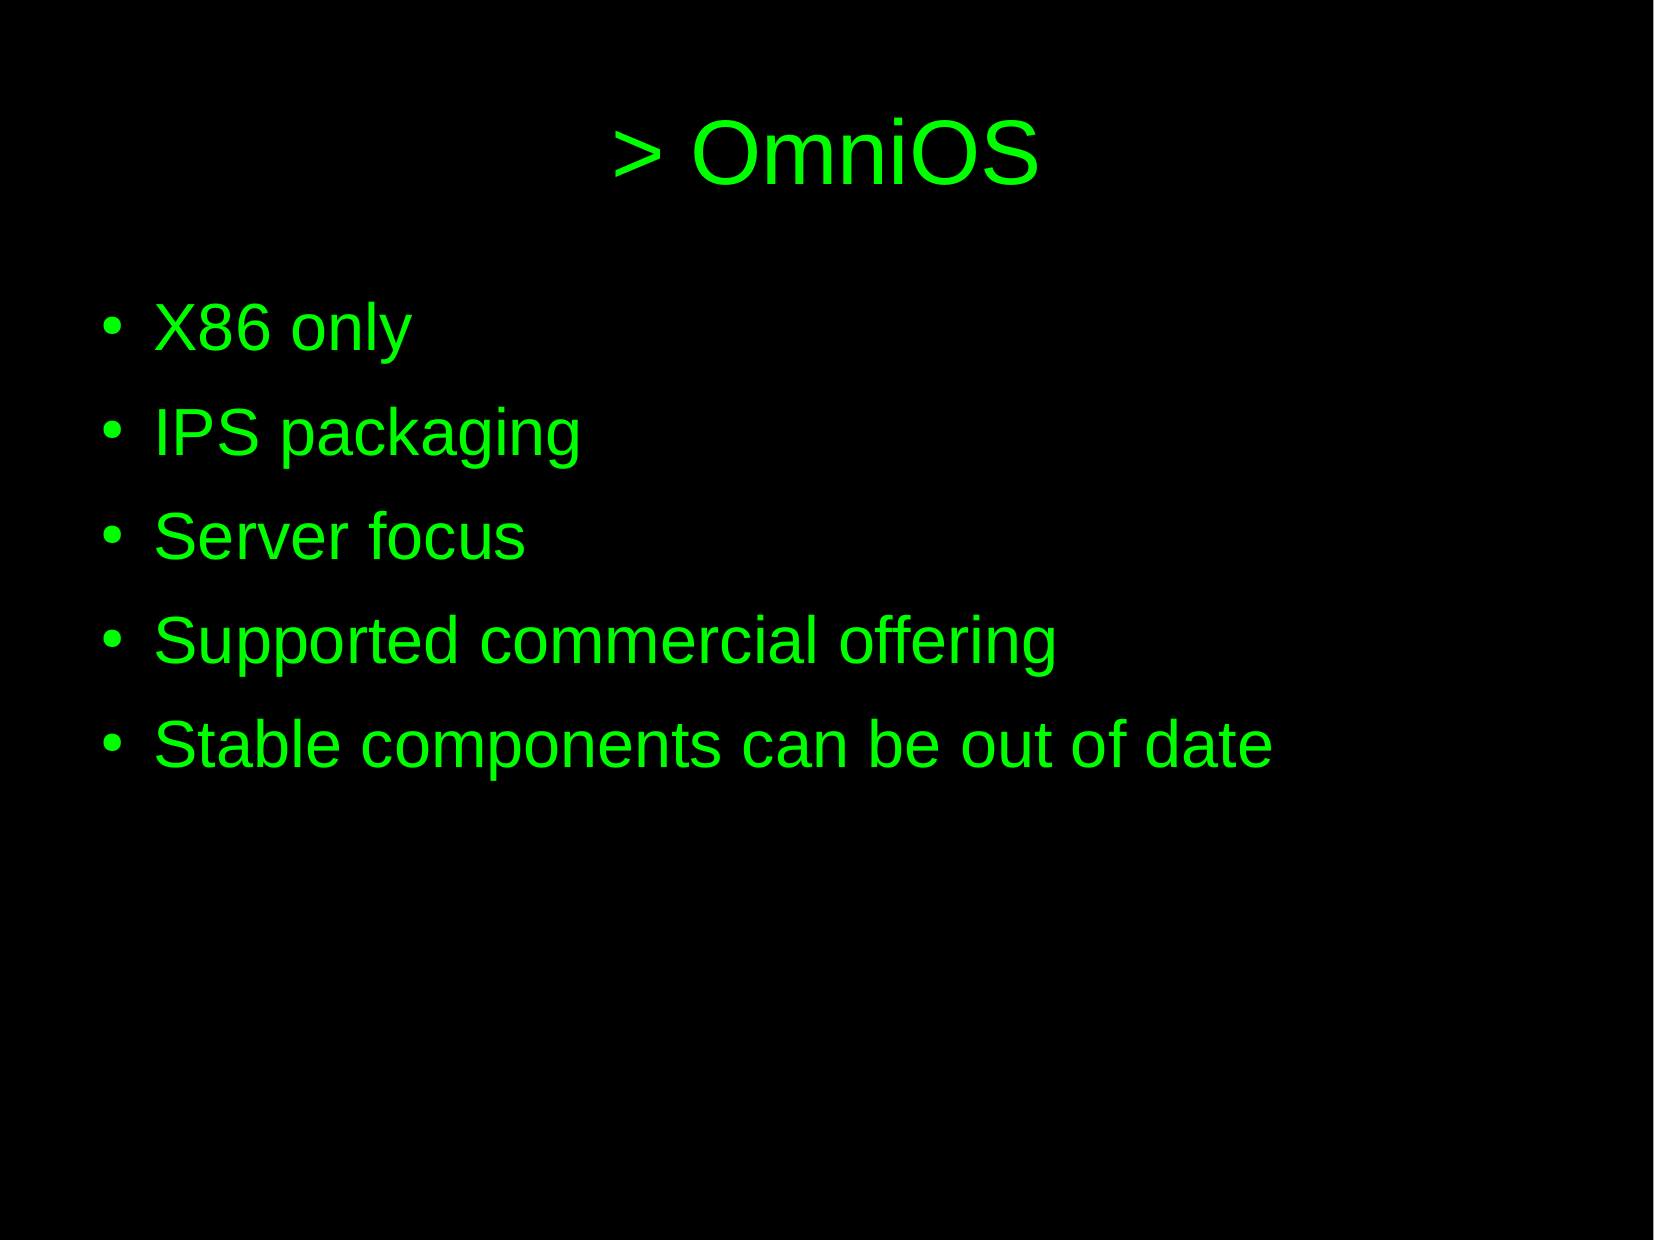

# > OmniOS
X86 only
IPS packaging
Server focus
Supported commercial offering
Stable components can be out of date